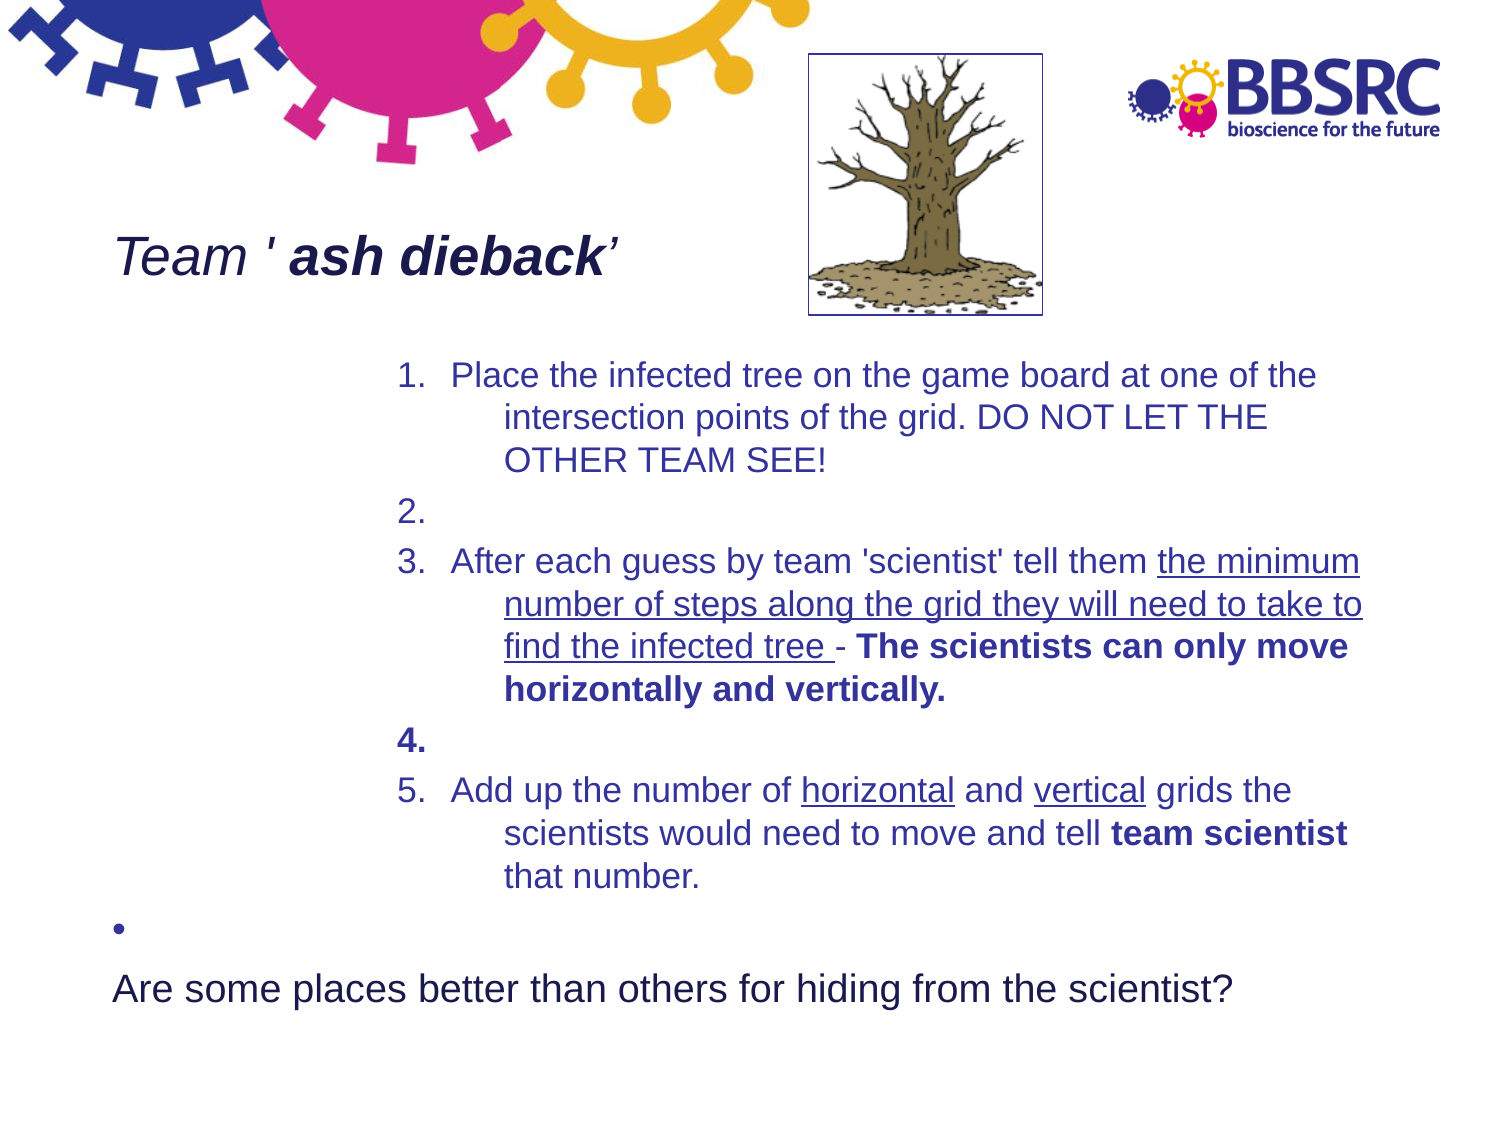

# Team ' ash dieback’
Place the infected tree on the game board at one of the intersection points of the grid. DO NOT LET THE OTHER TEAM SEE!
After each guess by team 'scientist' tell them the minimum number of steps along the grid they will need to take to find the infected tree - The scientists can only move horizontally and vertically.
Add up the number of horizontal and vertical grids the scientists would need to move and tell team scientist that number.
Are some places better than others for hiding from the scientist?